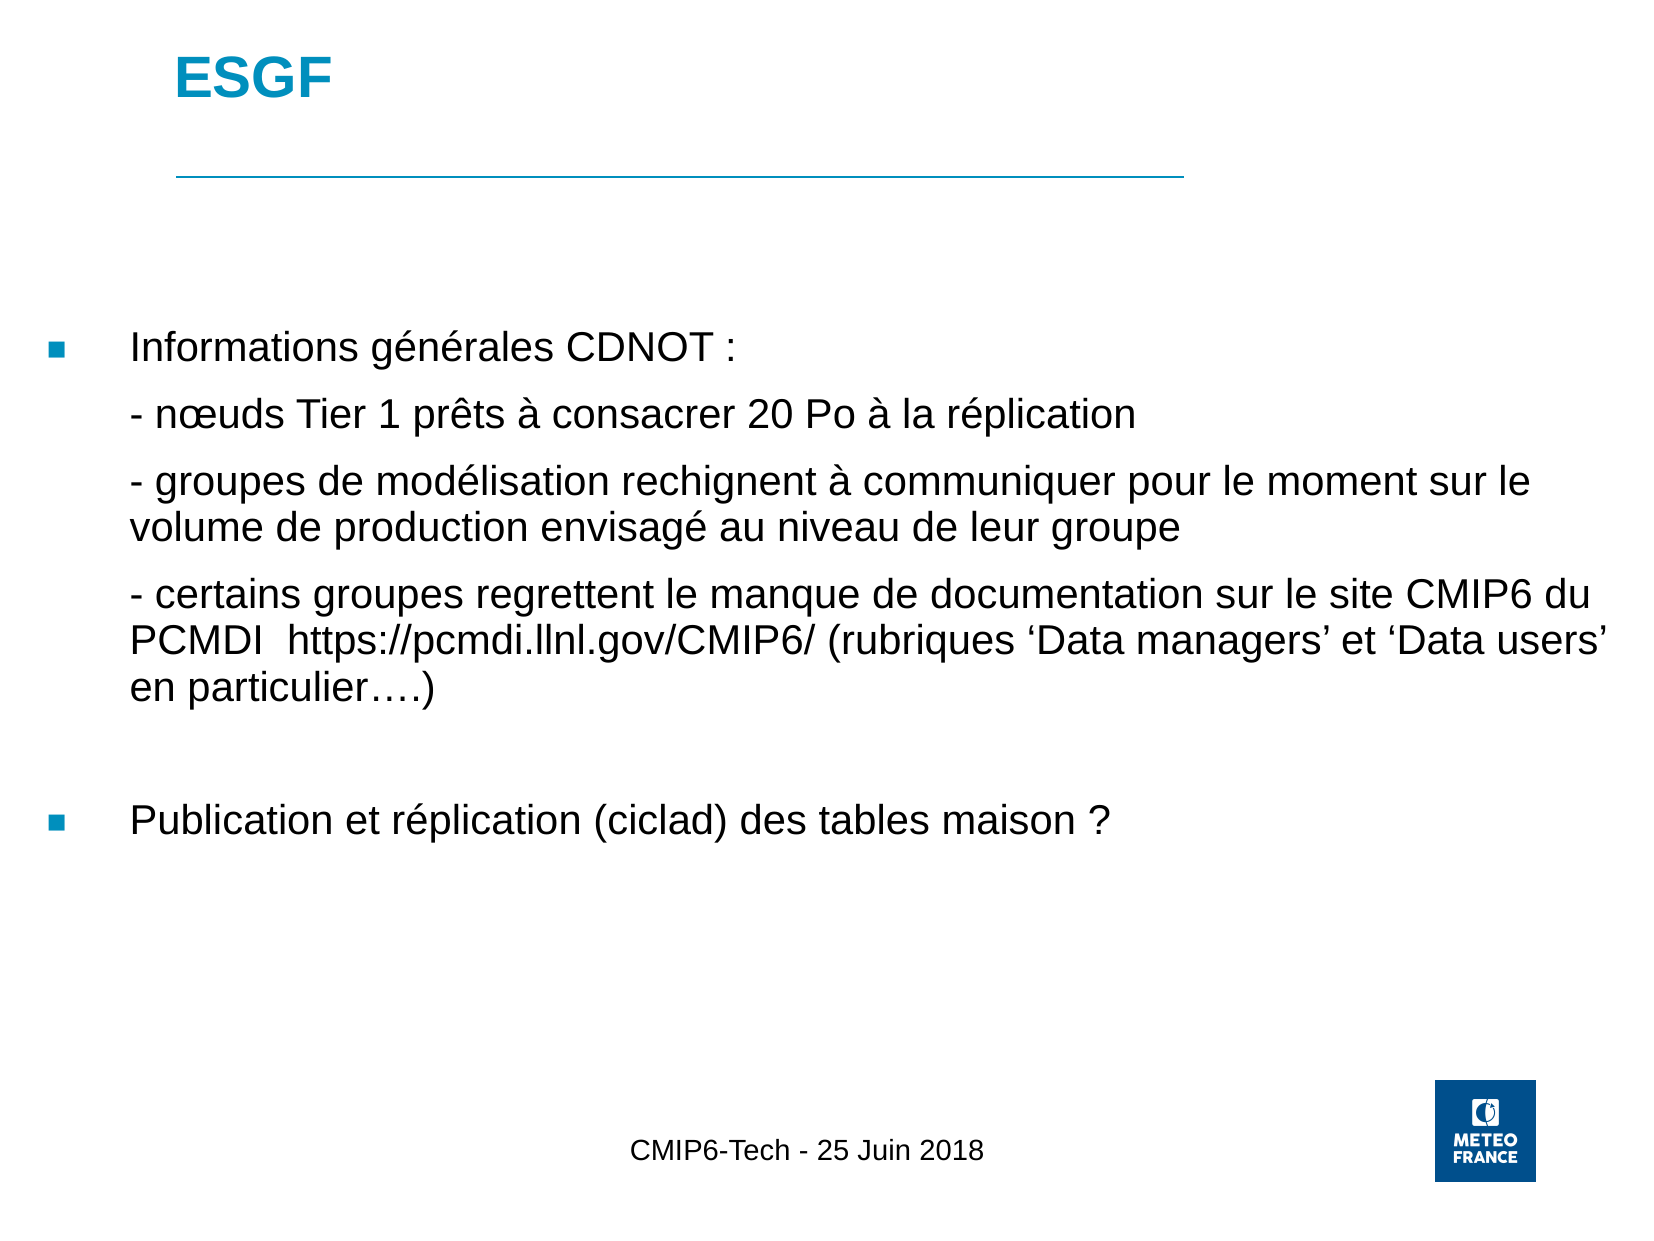

# ESGF
Informations générales CDNOT :
- nœuds Tier 1 prêts à consacrer 20 Po à la réplication
- groupes de modélisation rechignent à communiquer pour le moment sur le volume de production envisagé au niveau de leur groupe
- certains groupes regrettent le manque de documentation sur le site CMIP6 du PCMDI https://pcmdi.llnl.gov/CMIP6/ (rubriques ‘Data managers’ et ‘Data users’ en particulier….)
Publication et réplication (ciclad) des tables maison ?
CMIP6-Tech - 25 Juin 2018